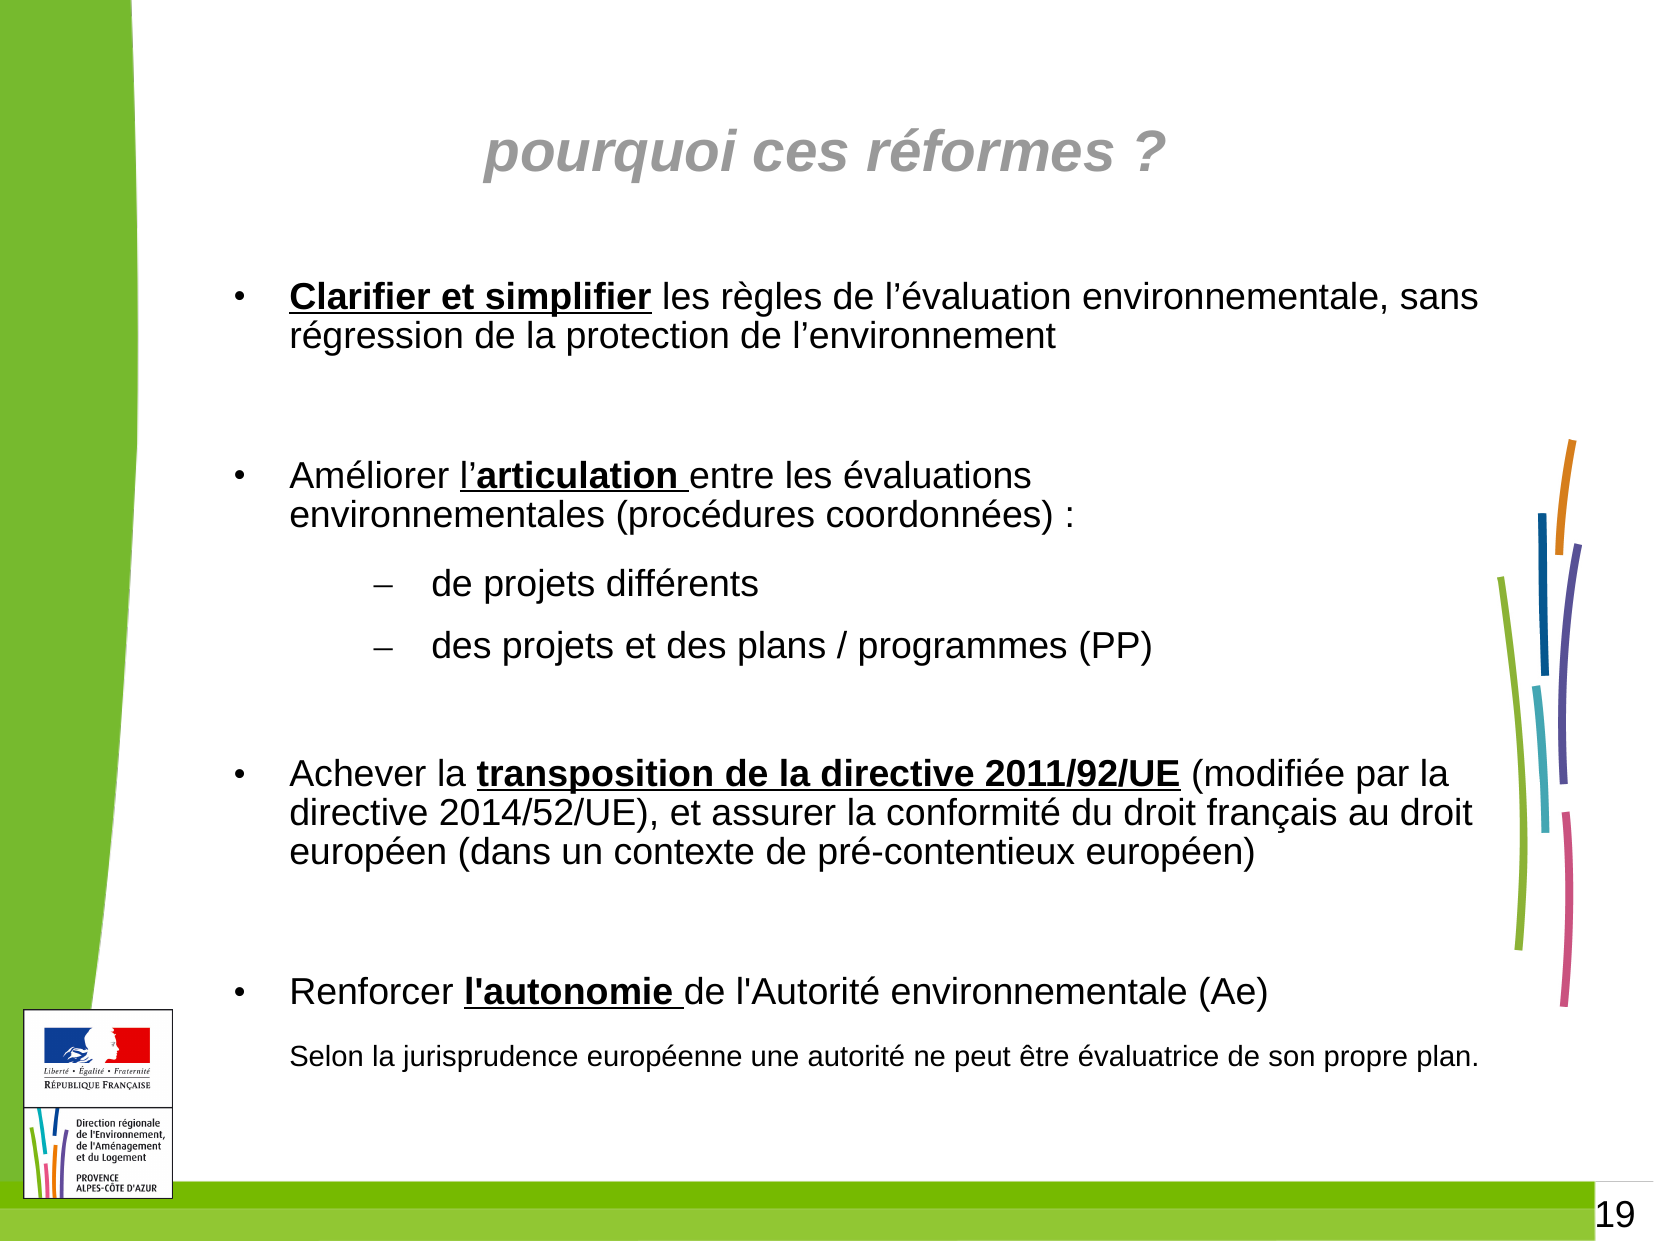

# pourquoi ces réformes ?
Clarifier et simplifier les règles de l’évaluation environnementale, sans régression de la protection de l’environnement
Améliorer l’articulation entre les évaluations environnementales (procédures coordonnées) :
 de projets différents
 des projets et des plans / programmes (PP)
Achever la transposition de la directive 2011/92/UE (modifiée par la directive 2014/52/UE), et assurer la conformité du droit français au droit européen (dans un contexte de pré-contentieux européen)
Renforcer l'autonomie de l'Autorité environnementale (Ae)
Selon la jurisprudence européenne une autorité ne peut être évaluatrice de son propre plan.